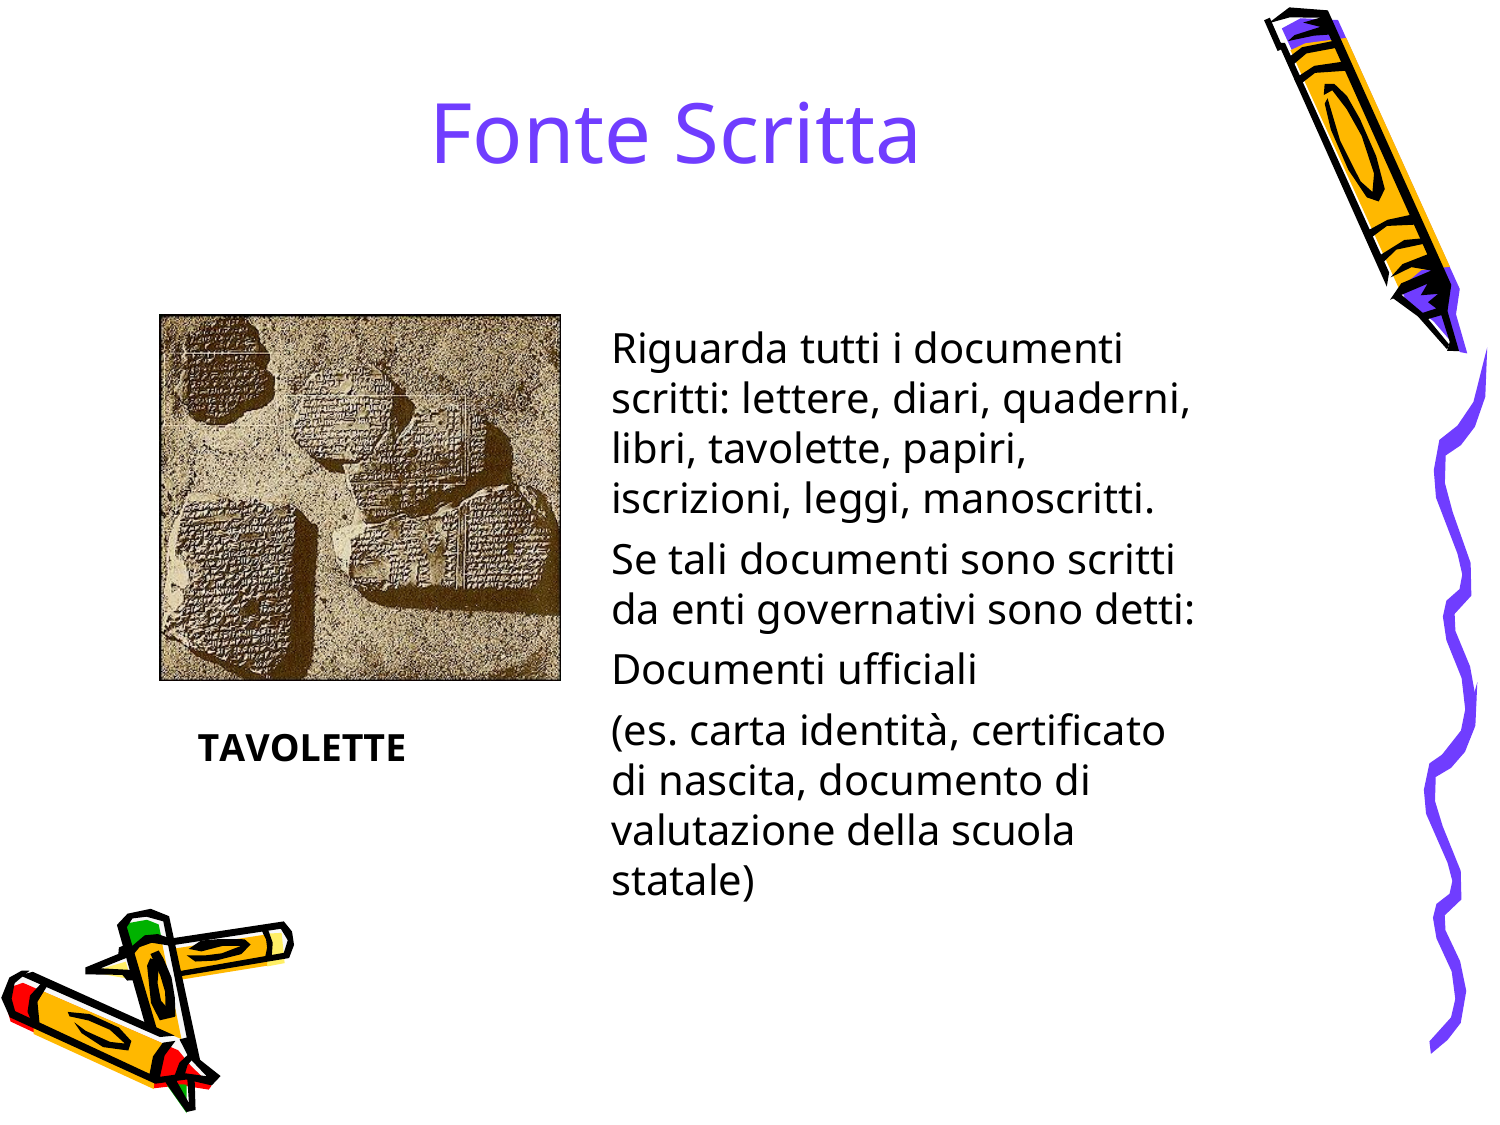

# Fonte Scritta
Riguarda tutti i documenti scritti: lettere, diari, quaderni, libri, tavolette, papiri, iscrizioni, leggi, manoscritti.
Se tali documenti sono scritti da enti governativi sono detti:
Documenti ufficiali
(es. carta identità, certificato di nascita, documento di valutazione della scuola statale)
TAVOLETTE